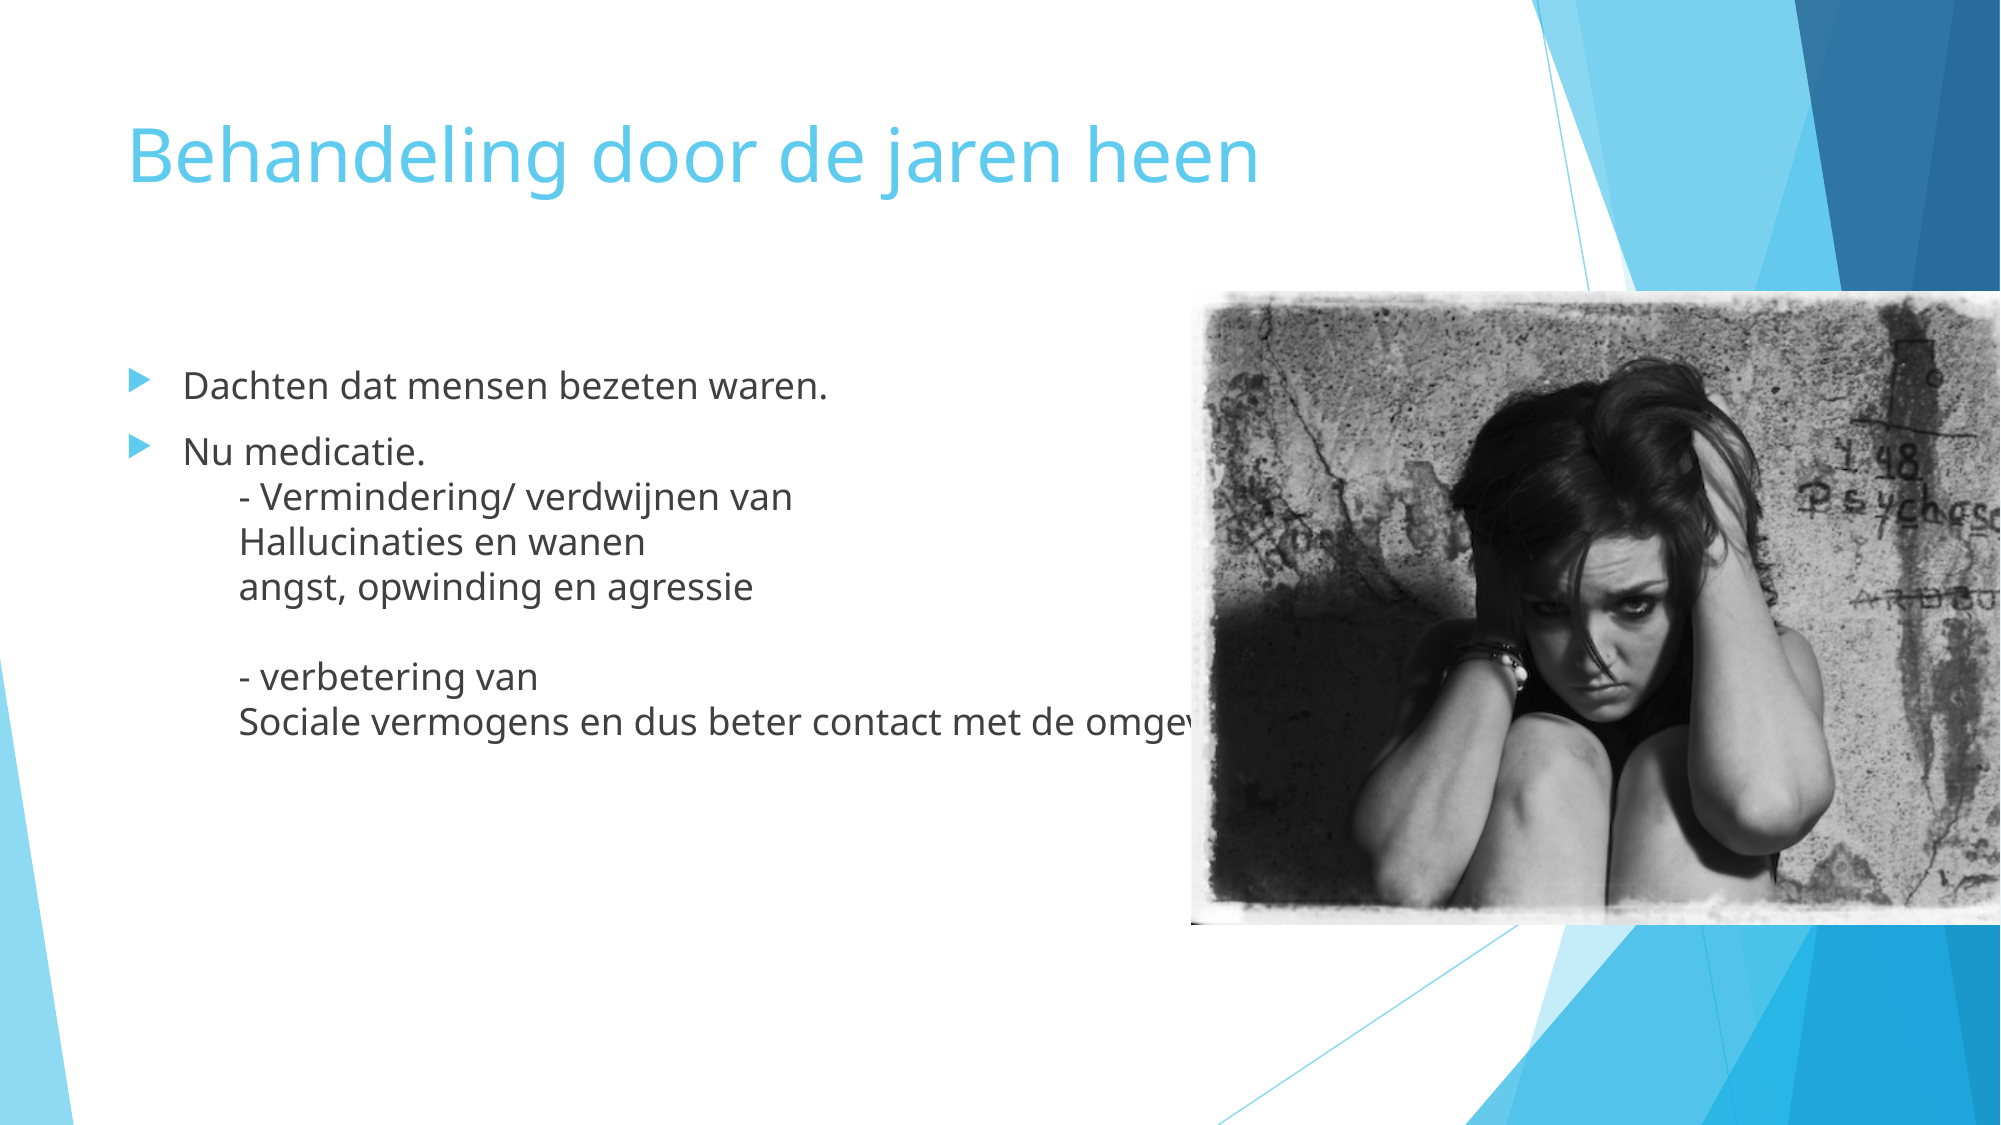

# Behandeling door de jaren heen
Dachten dat mensen bezeten waren.
Nu medicatie.
- Vermindering/ verdwijnen van
Hallucinaties en wanen
angst, opwinding en agressie
- verbetering van
Sociale vermogens en dus beter contact met de omgeving.